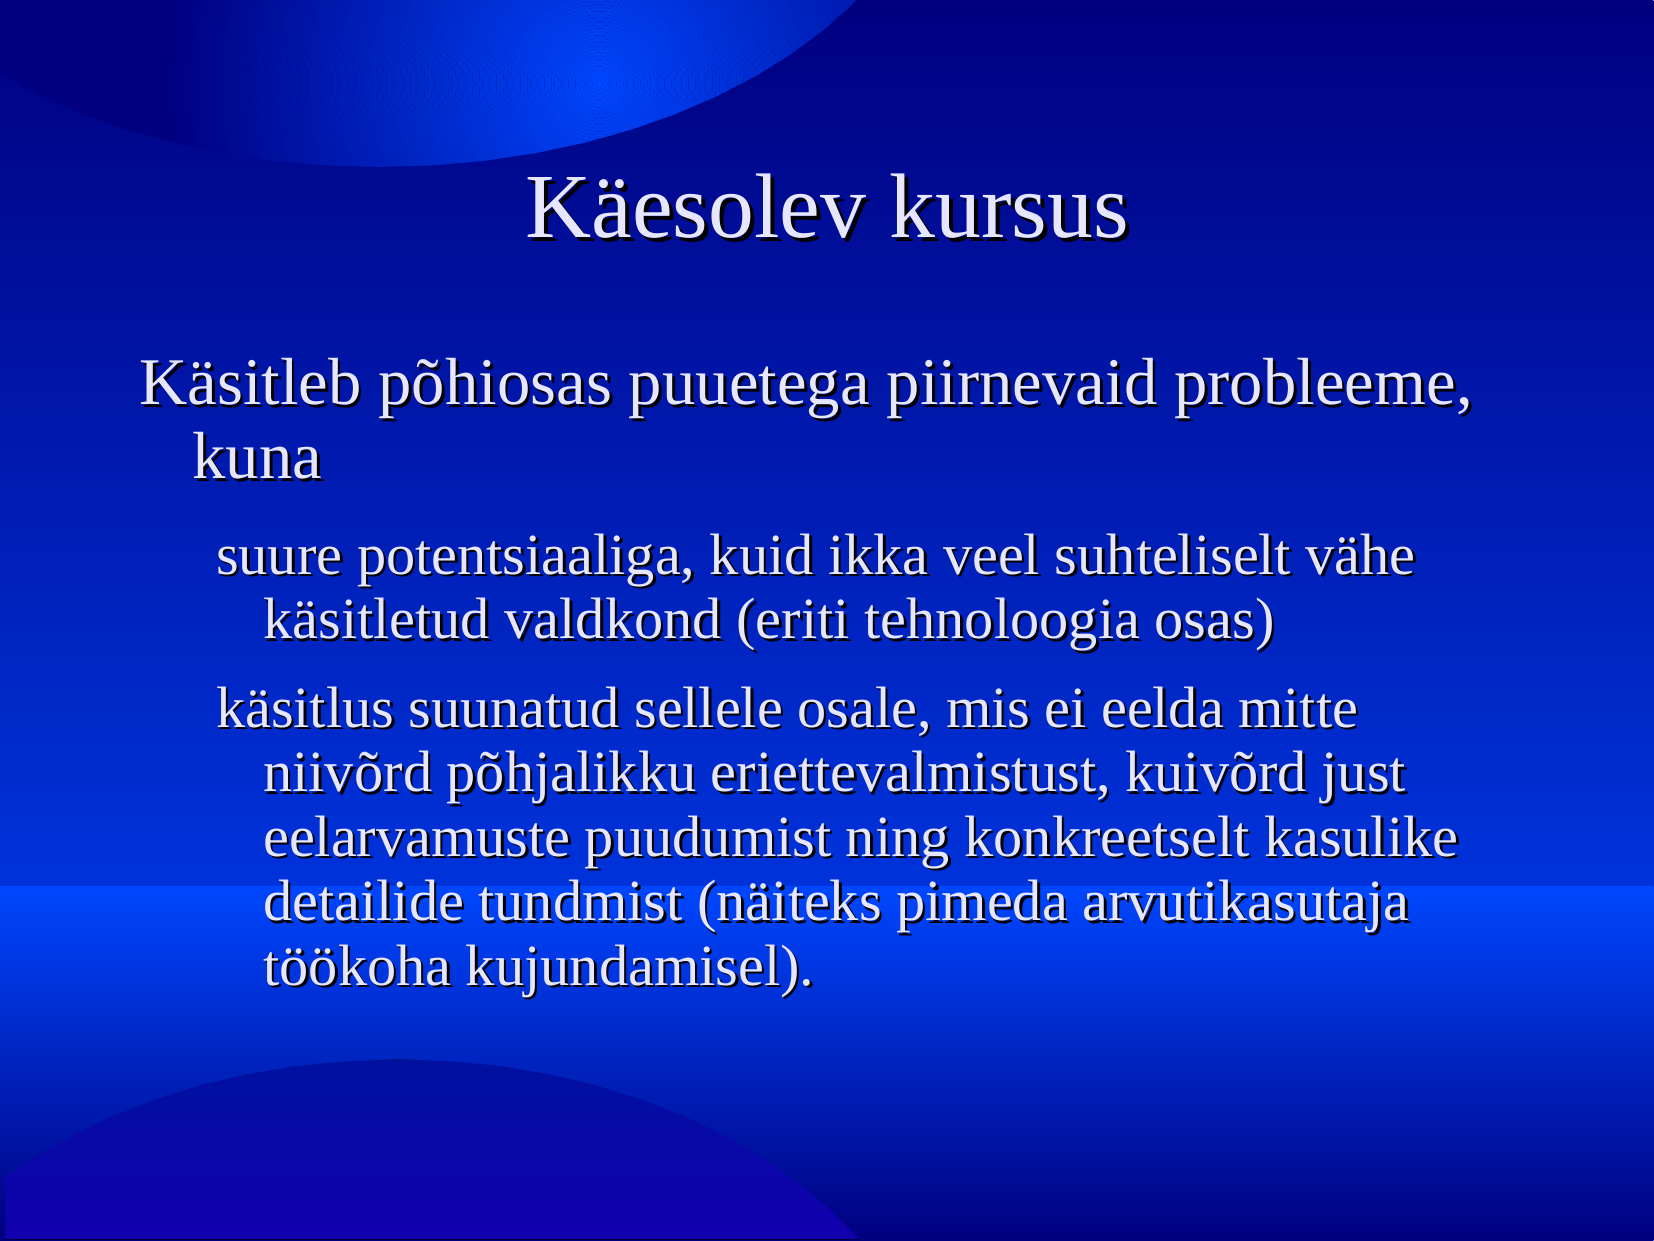

# Käesolev kursus
Käsitleb põhiosas puuetega piirnevaid probleeme, kuna
suure potentsiaaliga, kuid ikka veel suhteliselt vähe käsitletud valdkond (eriti tehnoloogia osas)
käsitlus suunatud sellele osale, mis ei eelda mitte niivõrd põhjalikku eriettevalmistust, kuivõrd just eelarvamuste puudumist ning konkreetselt kasulike detailide tundmist (näiteks pimeda arvutikasutaja töökoha kujundamisel).